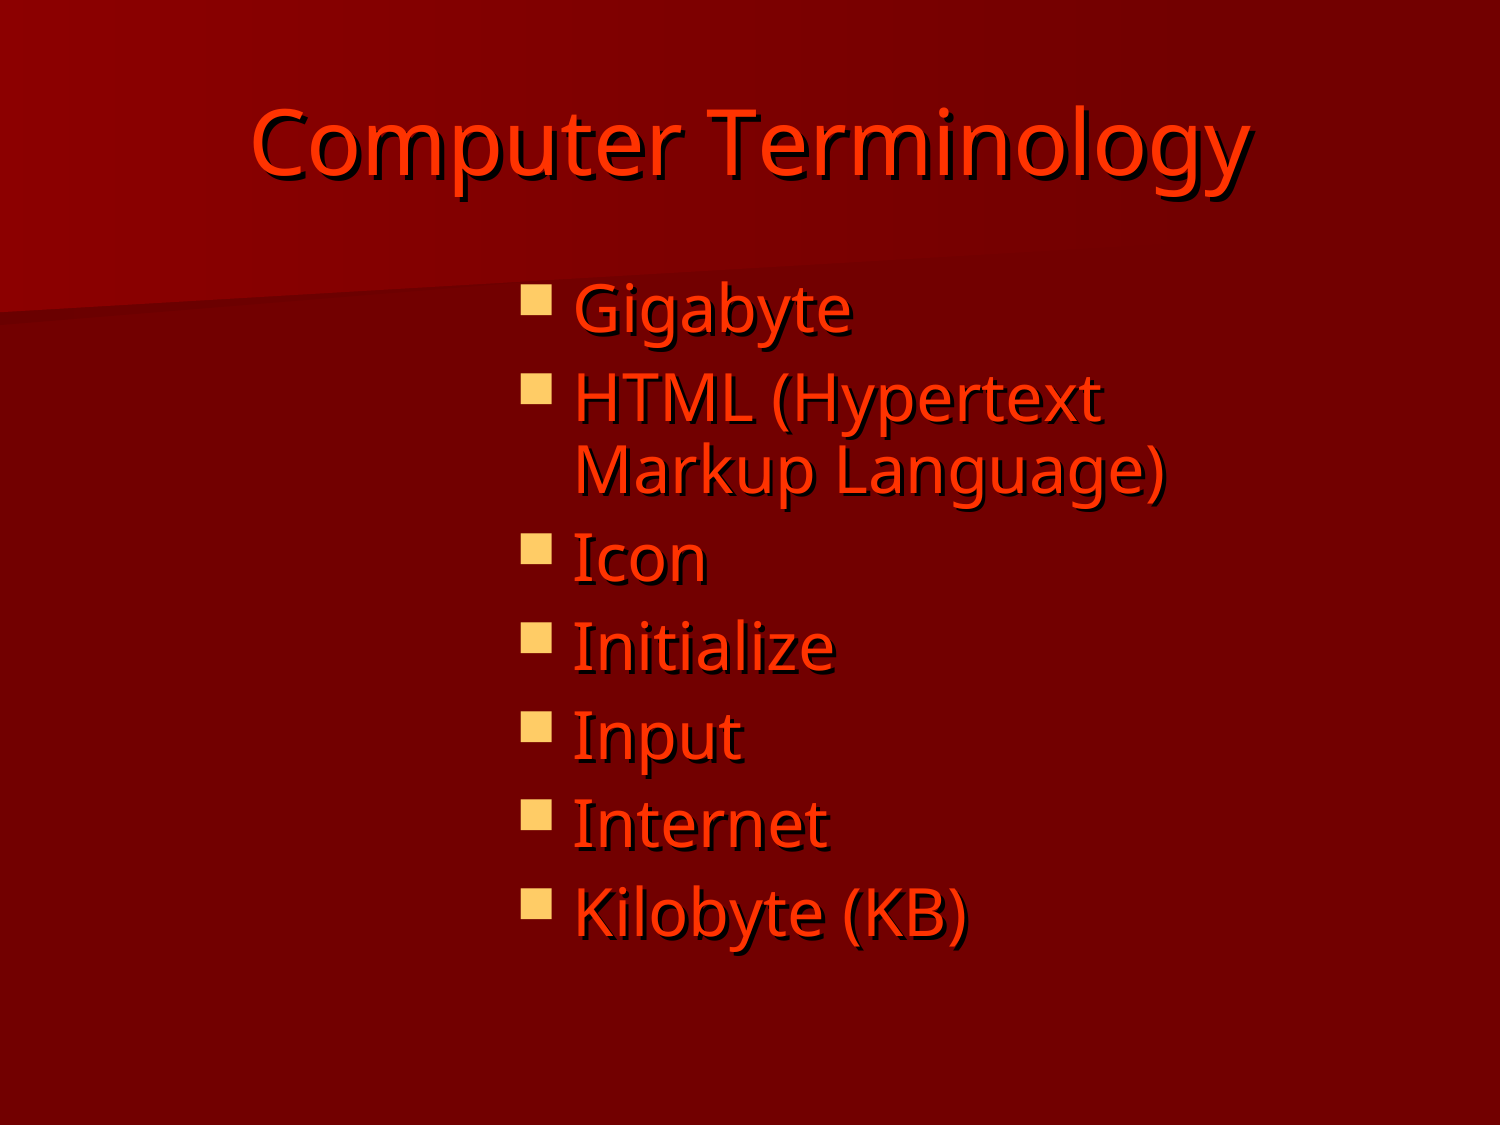

# Computer Terminology
Gigabyte
HTML (Hypertext Markup Language)
Icon
Initialize
Input
Internet
Kilobyte (KB)